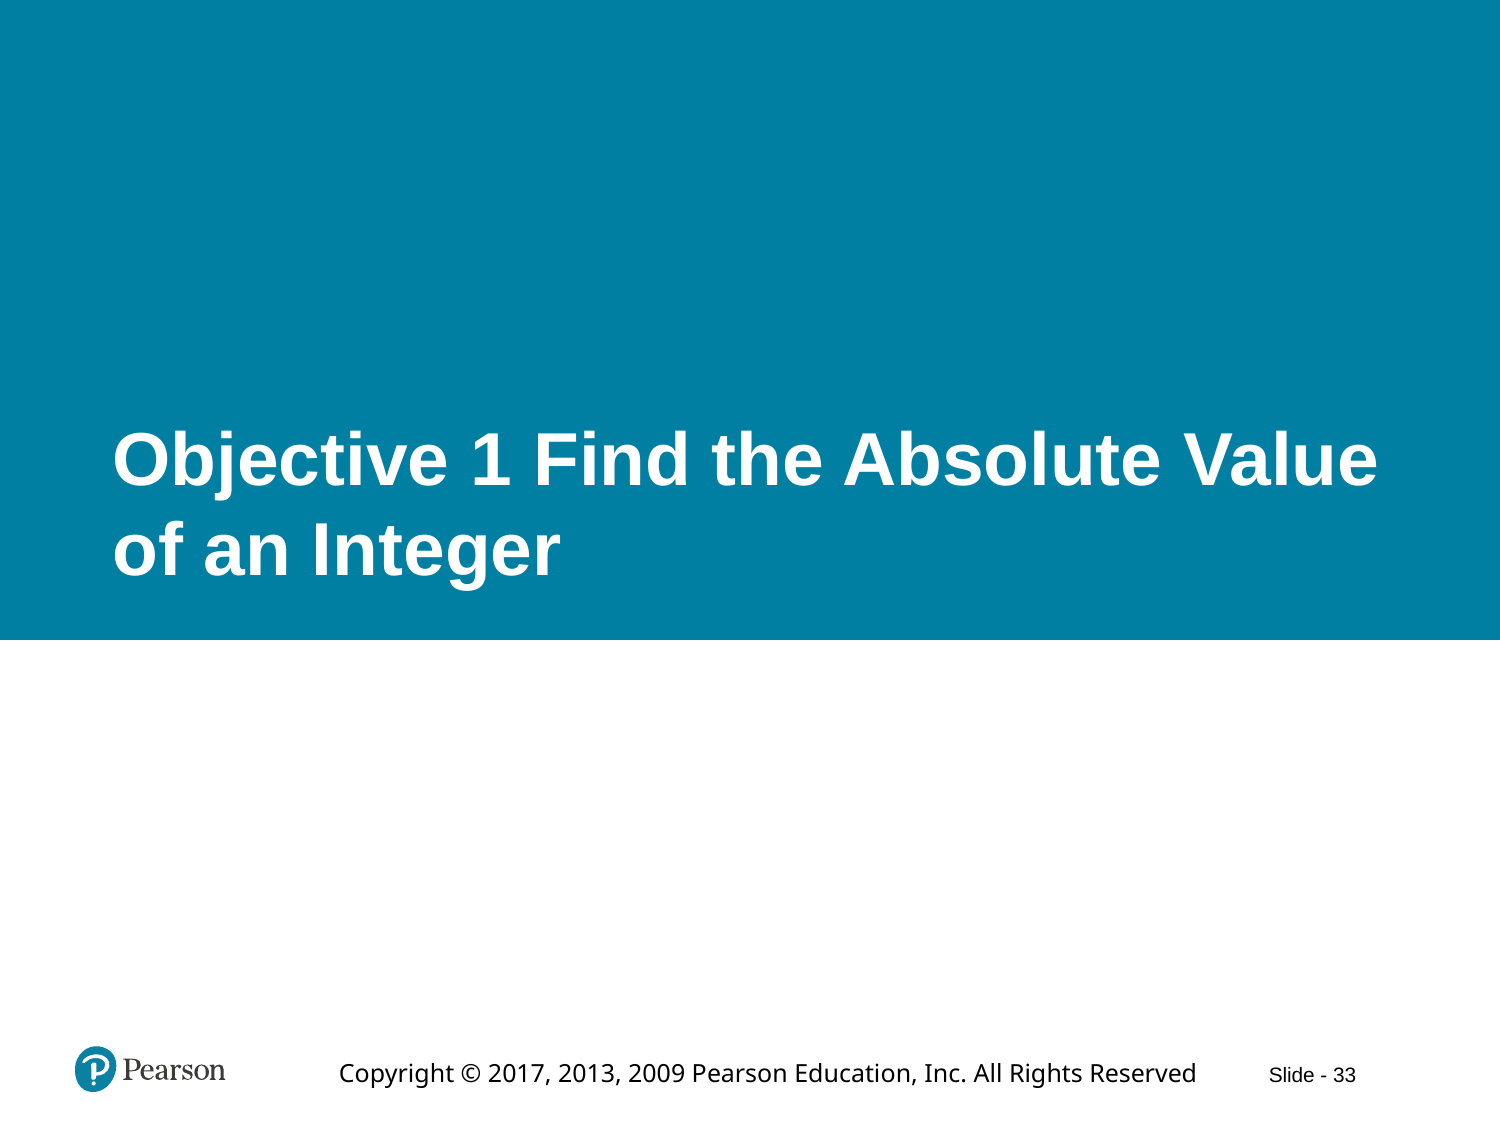

# Objective 1 Find the Absolute Value of an Integer